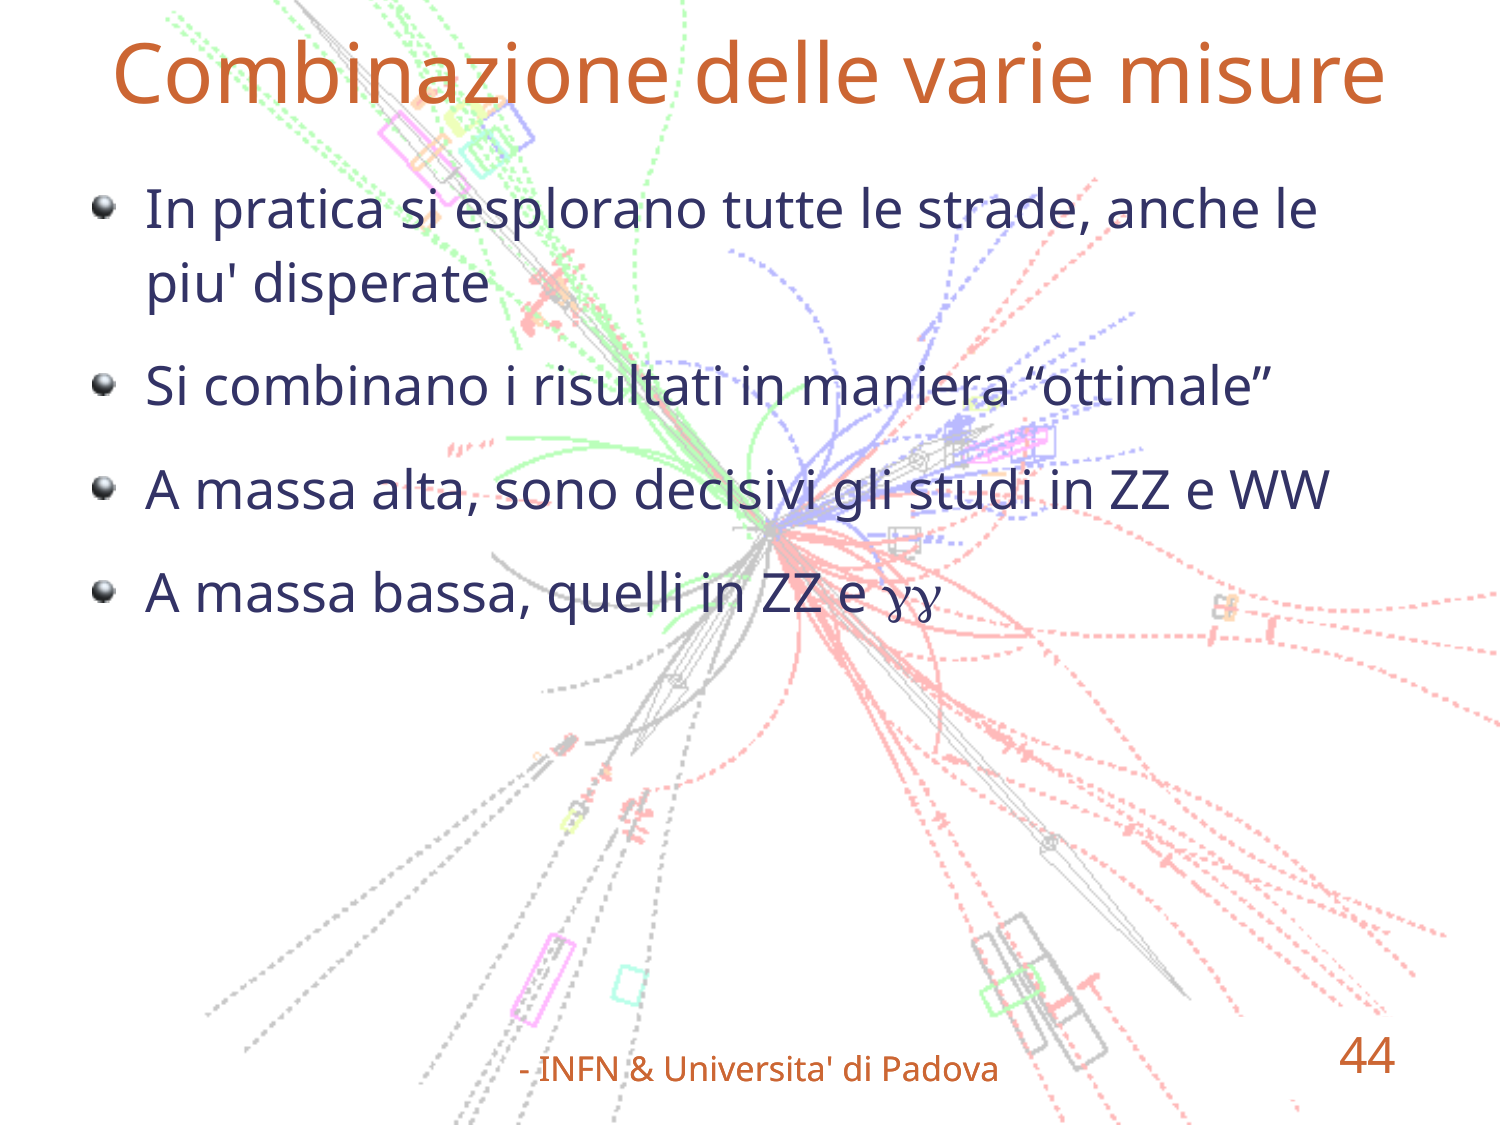

# Combinazione delle varie misure
In pratica si esplorano tutte le strade, anche le piu' disperate
Si combinano i risultati in maniera “ottimale”
A massa alta, sono decisivi gli studi in ZZ e WW
A massa bassa, quelli in ZZ e gg
44